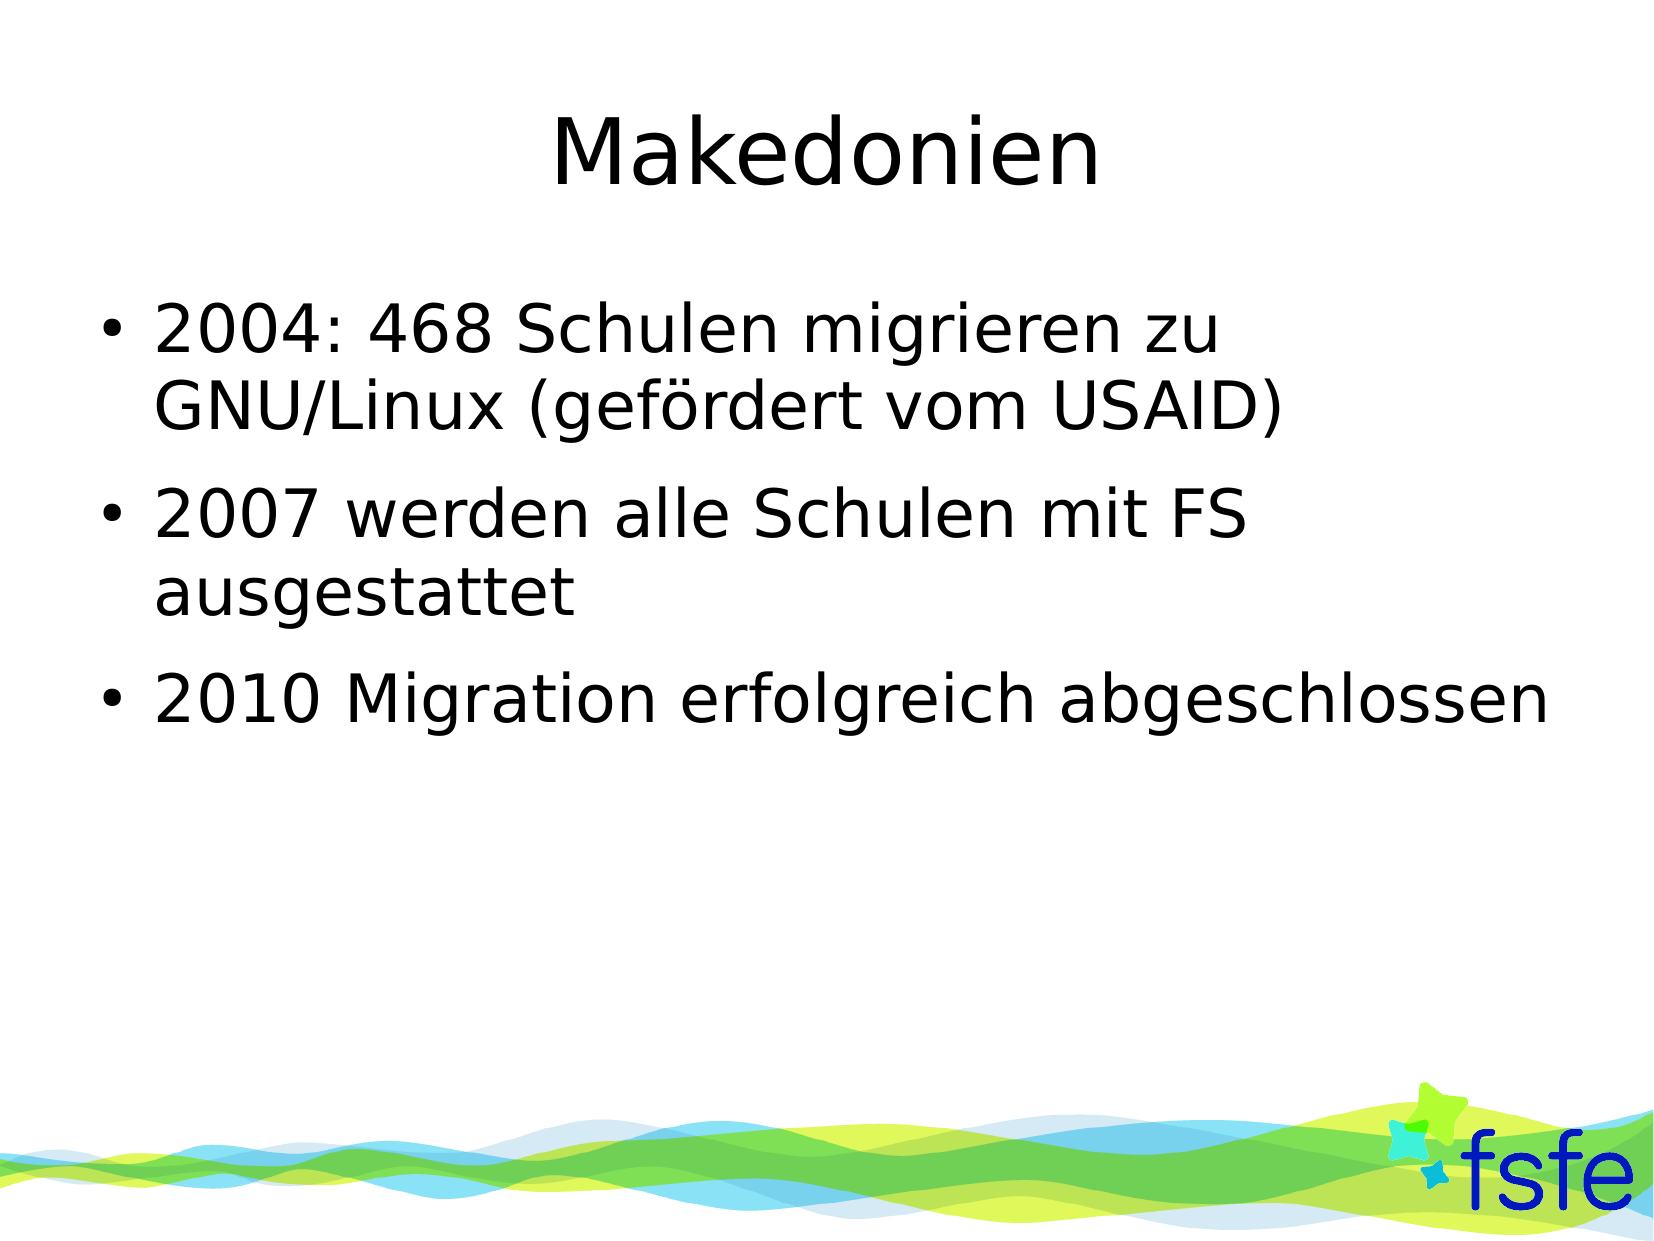

# Makedonien
2004: 468 Schulen migrieren zu GNU/Linux (gefördert vom USAID)
2007 werden alle Schulen mit FS ausgestattet
2010 Migration erfolgreich abgeschlossen